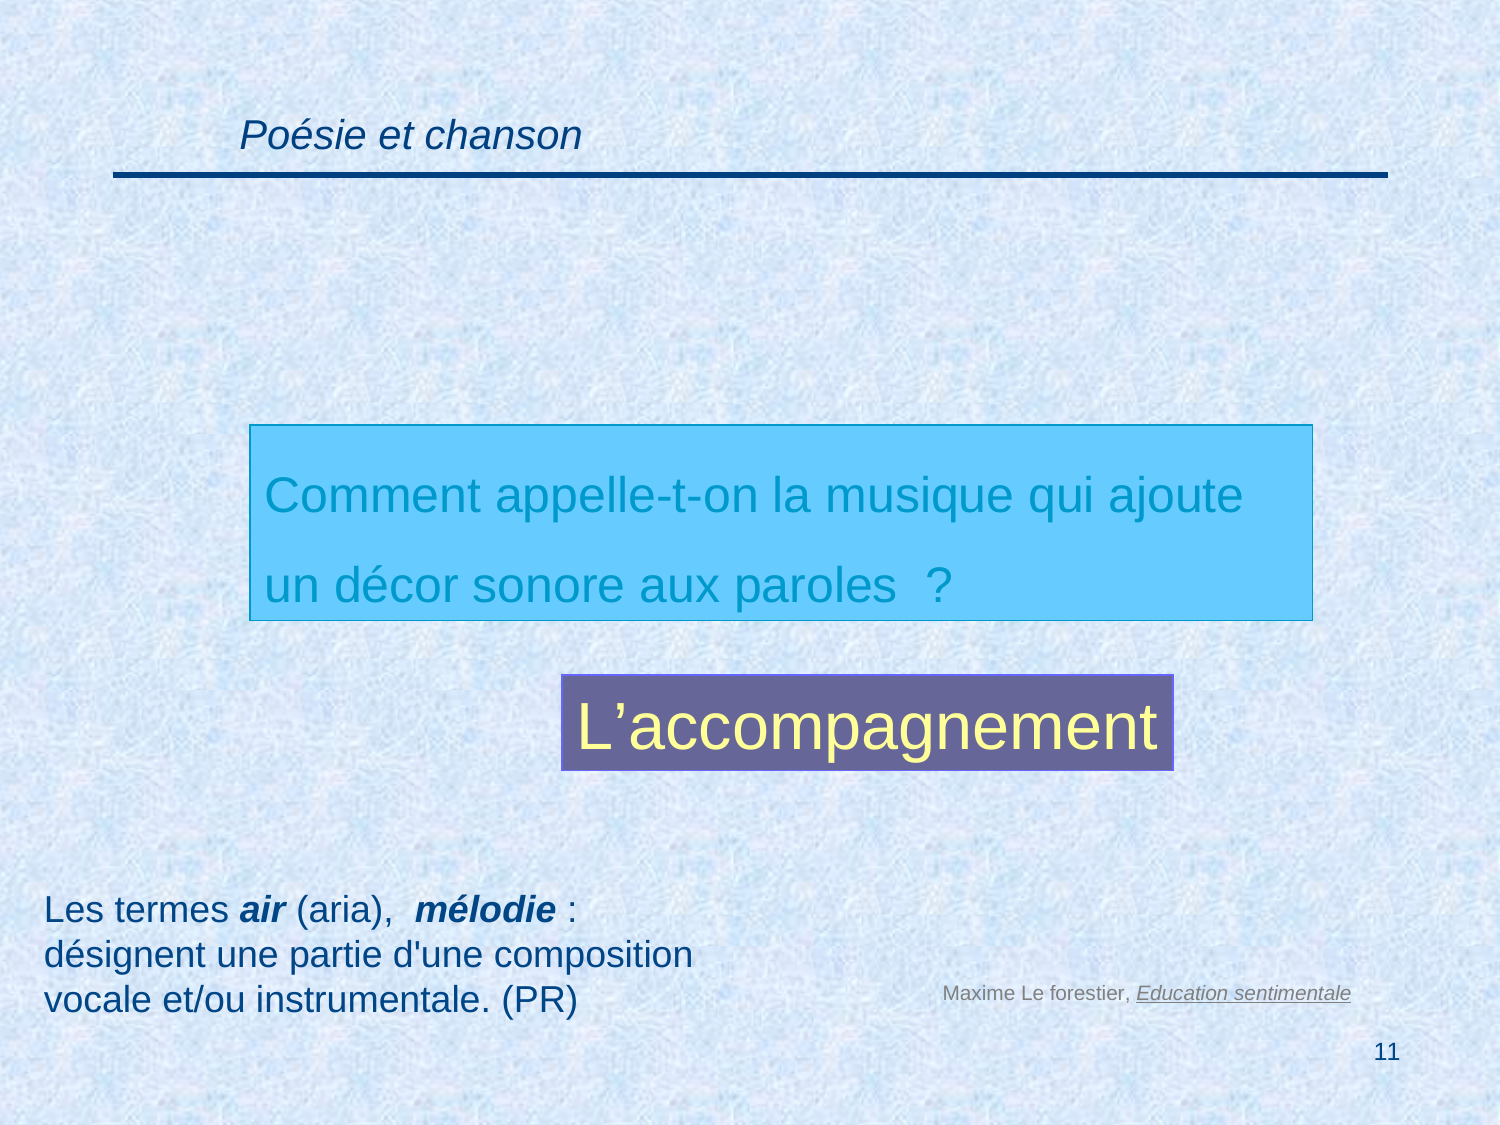

Poésie et chanson
Comment appelle-t-on la musique qui ajoute un décor sonore aux paroles ?
L’accompagnement
Les termes air (aria), mélodie : désignent une partie d'une composition vocale et/ou instrumentale. (PR)
Maxime Le forestier, Education sentimentale
11